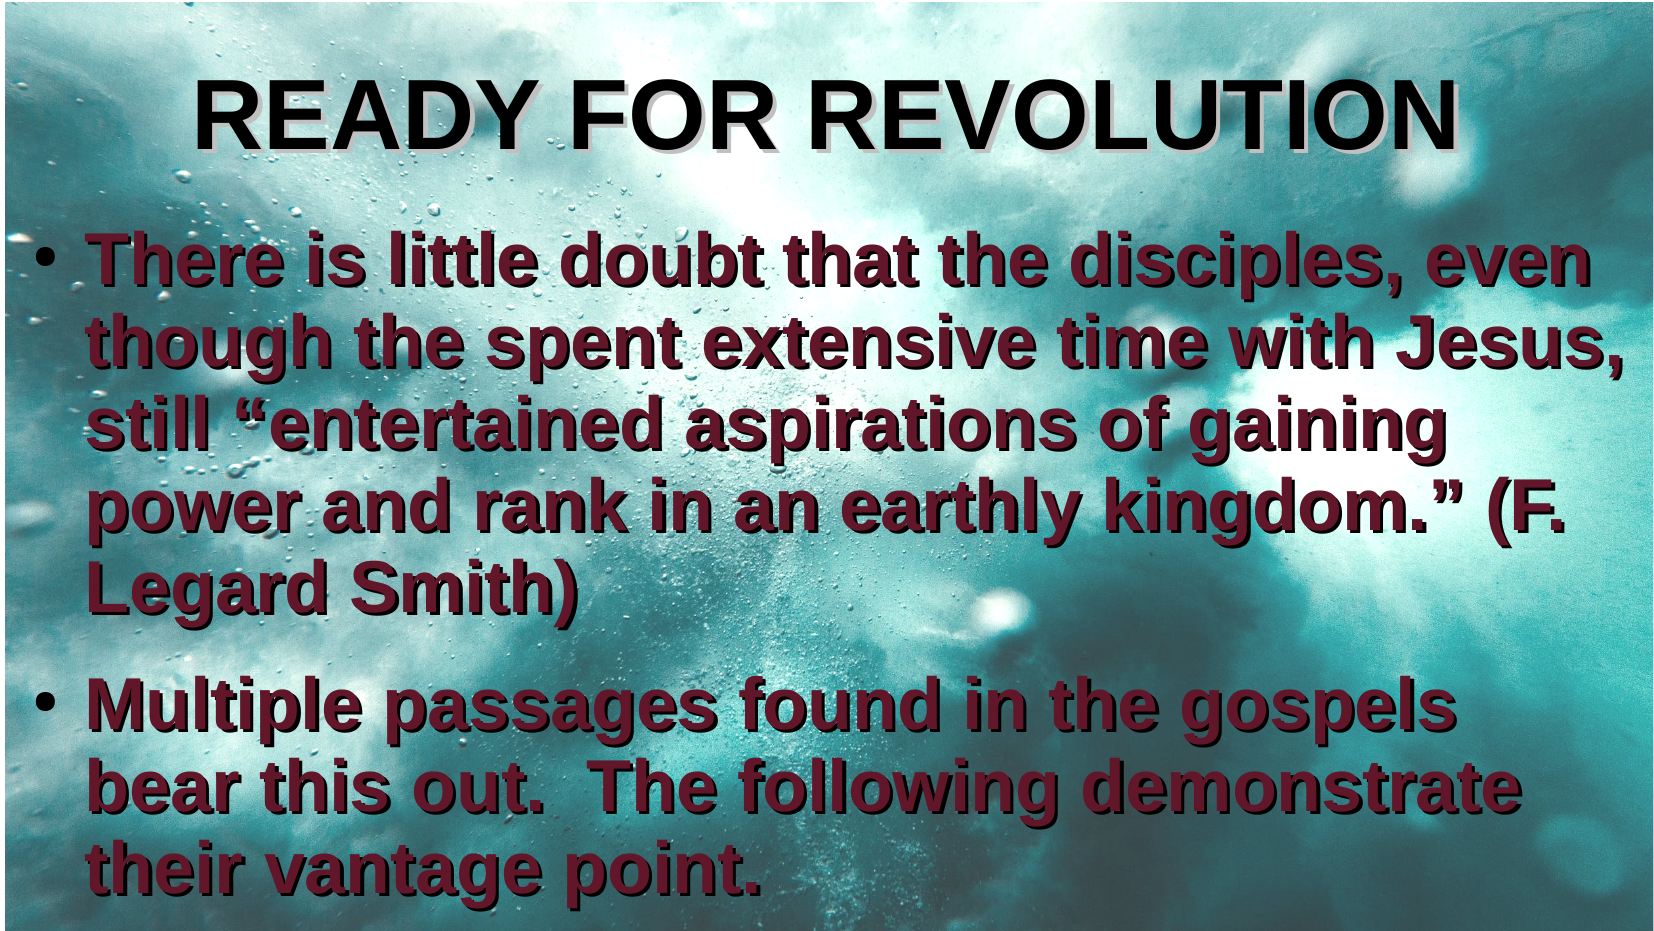

# READY FOR REVOLUTION
There is little doubt that the disciples, even though the spent extensive time with Jesus, still “entertained aspirations of gaining power and rank in an earthly kingdom.” (F. Legard Smith)
Multiple passages found in the gospels bear this out. The following demonstrate their vantage point.